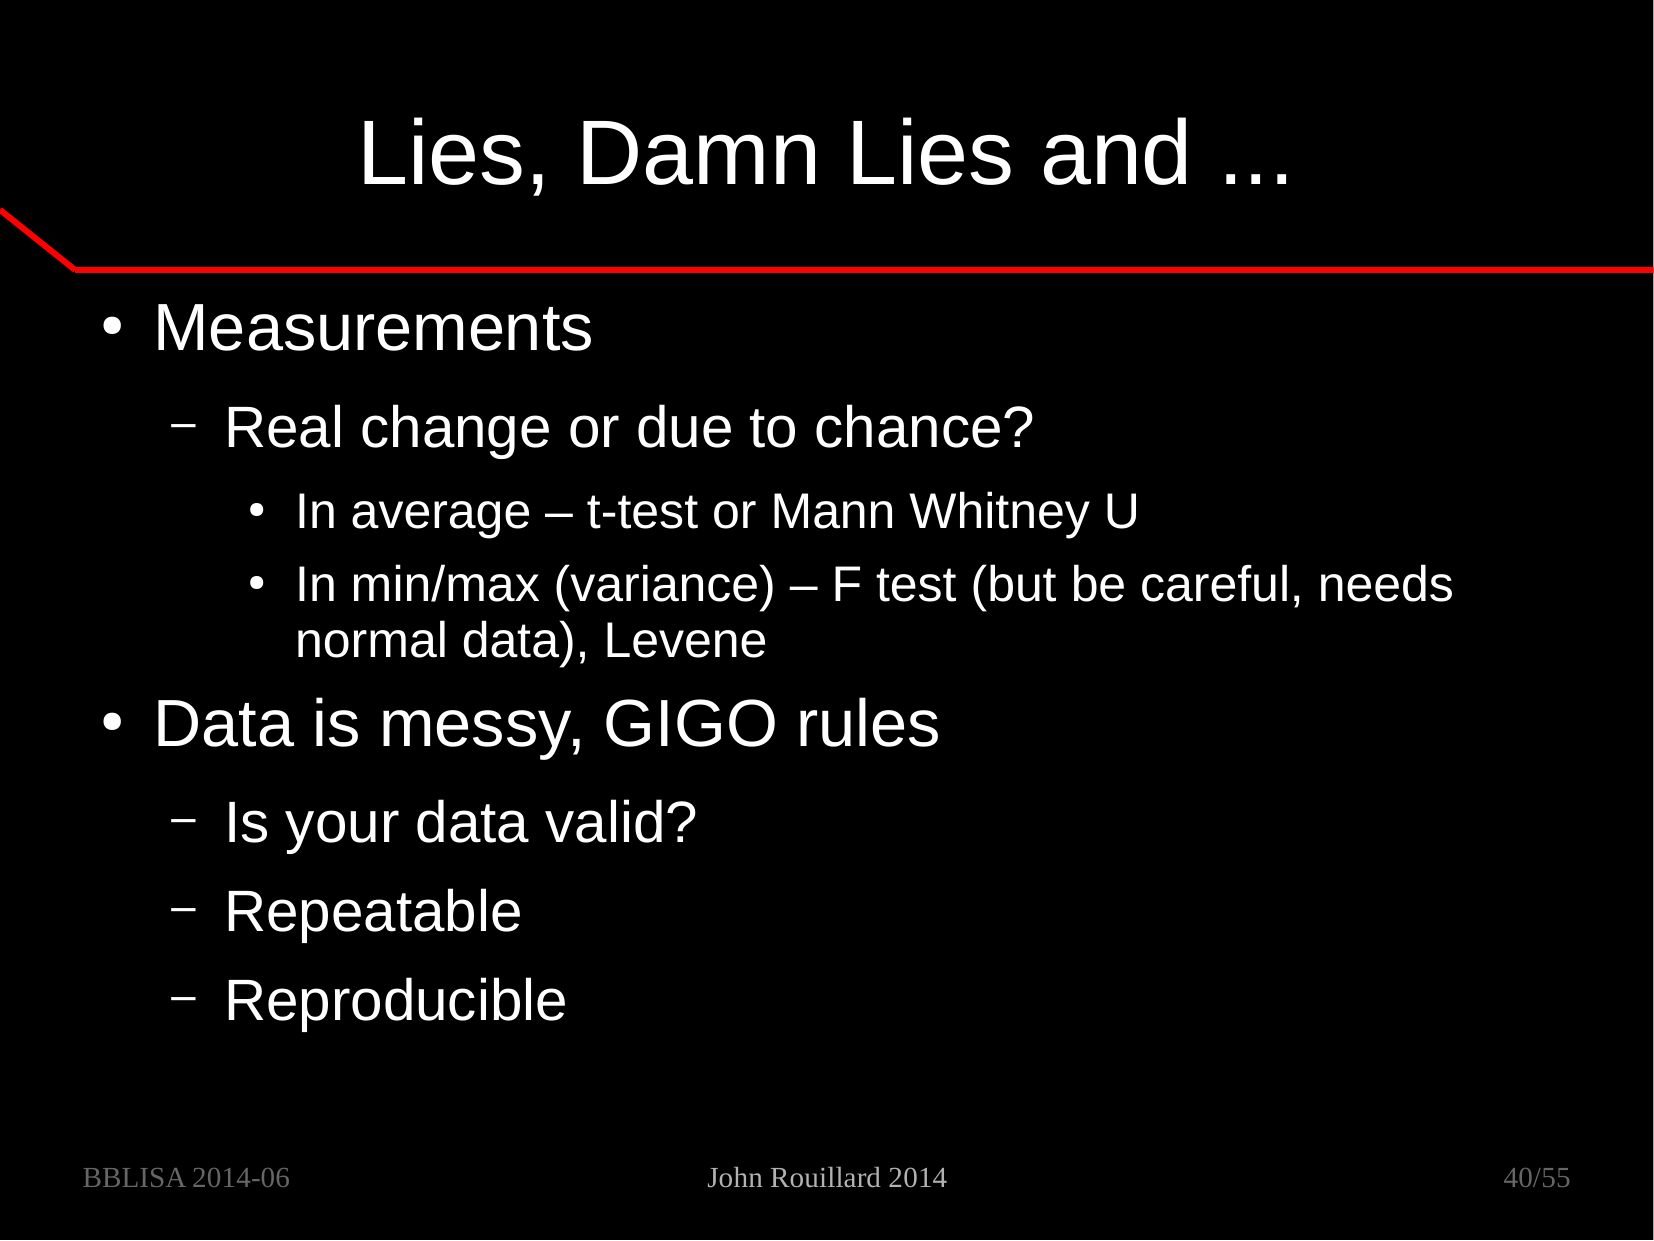

# Lies, Damn Lies and ...
Measurements
Real change or due to chance?
In average – t-test or Mann Whitney U
In min/max (variance) – F test (but be careful, needs normal data), Levene
Data is messy, GIGO rules
Is your data valid?
Repeatable
Reproducible
BBLISA 2014-06
John Rouillard 2014
40